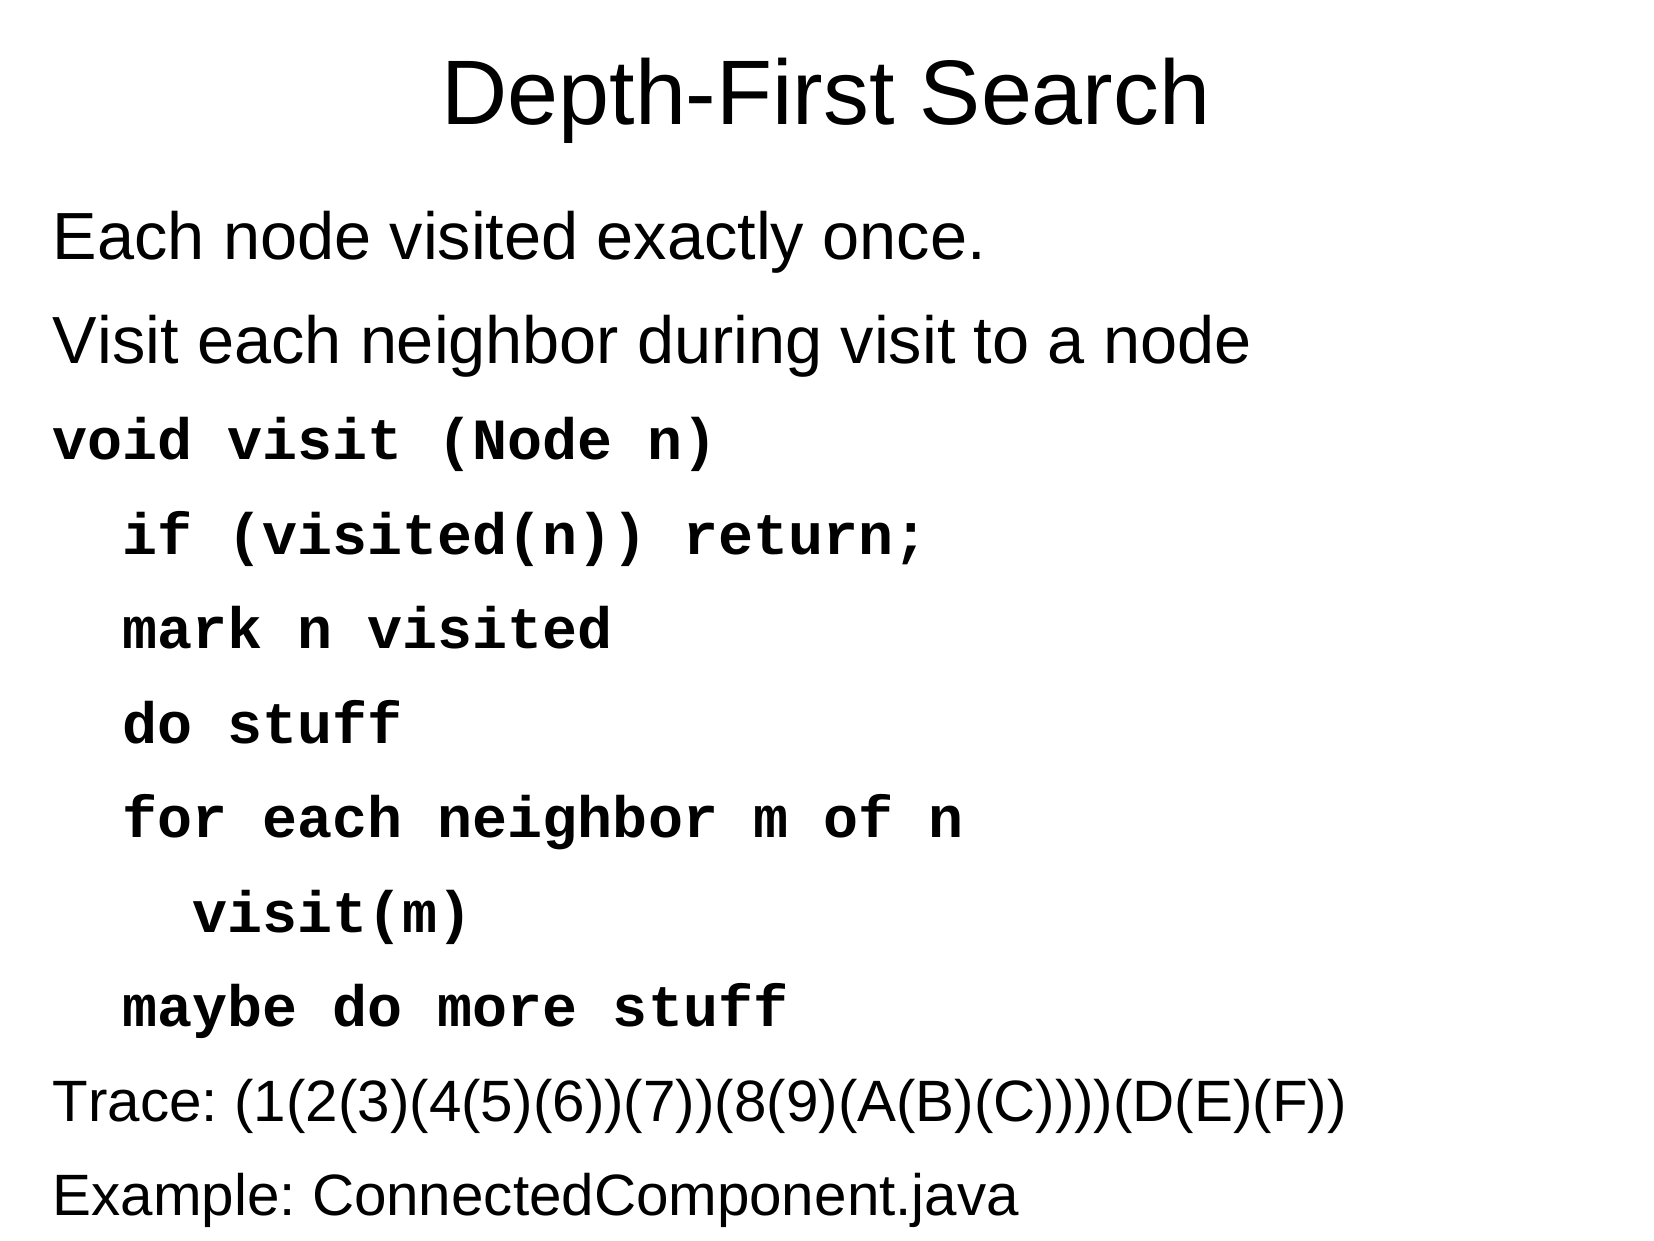

# Depth-First Search
Each node visited exactly once.
Visit each neighbor during visit to a node
void visit (Node n)
 if (visited(n)) return;
 mark n visited
 do stuff
 for each neighbor m of n
 visit(m)
 maybe do more stuff
Trace: (1(2(3)(4(5)(6))(7))(8(9)(A(B)(C))))(D(E)(F))
Example: ConnectedComponent.java